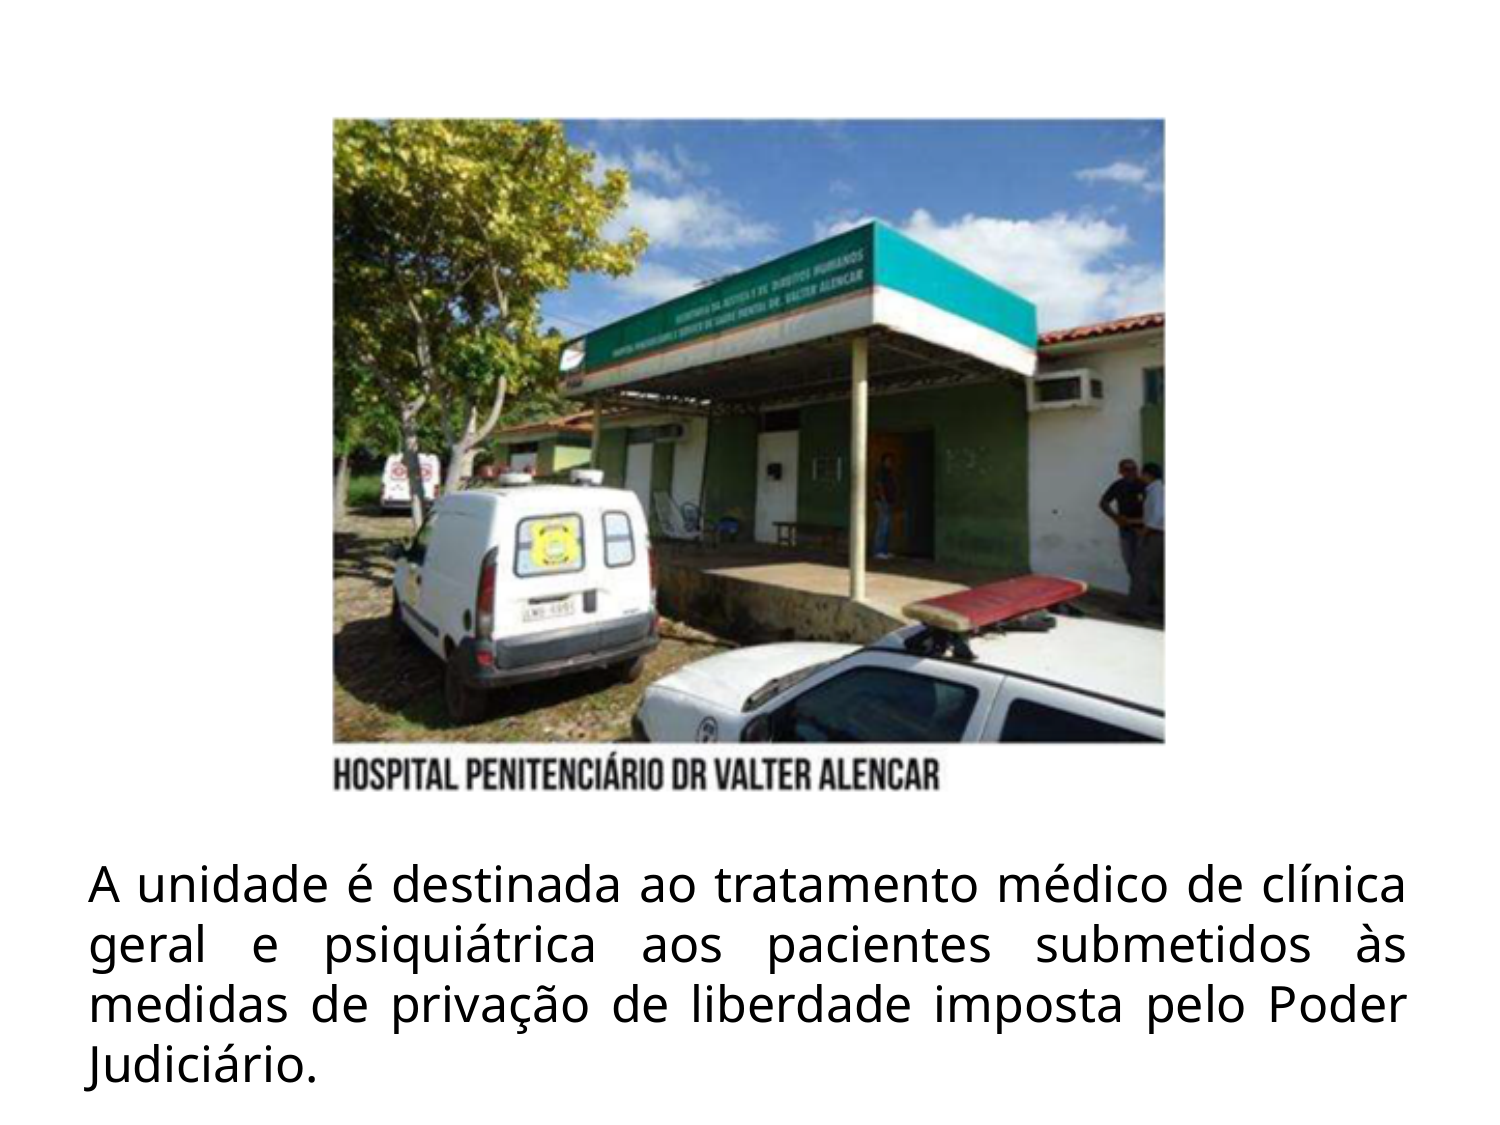

# A unidade é destinada ao tratamento médico de clínica geral e psiquiátrica aos pacientes submetidos às medidas de privação de liberdade imposta pelo Poder Judiciário.